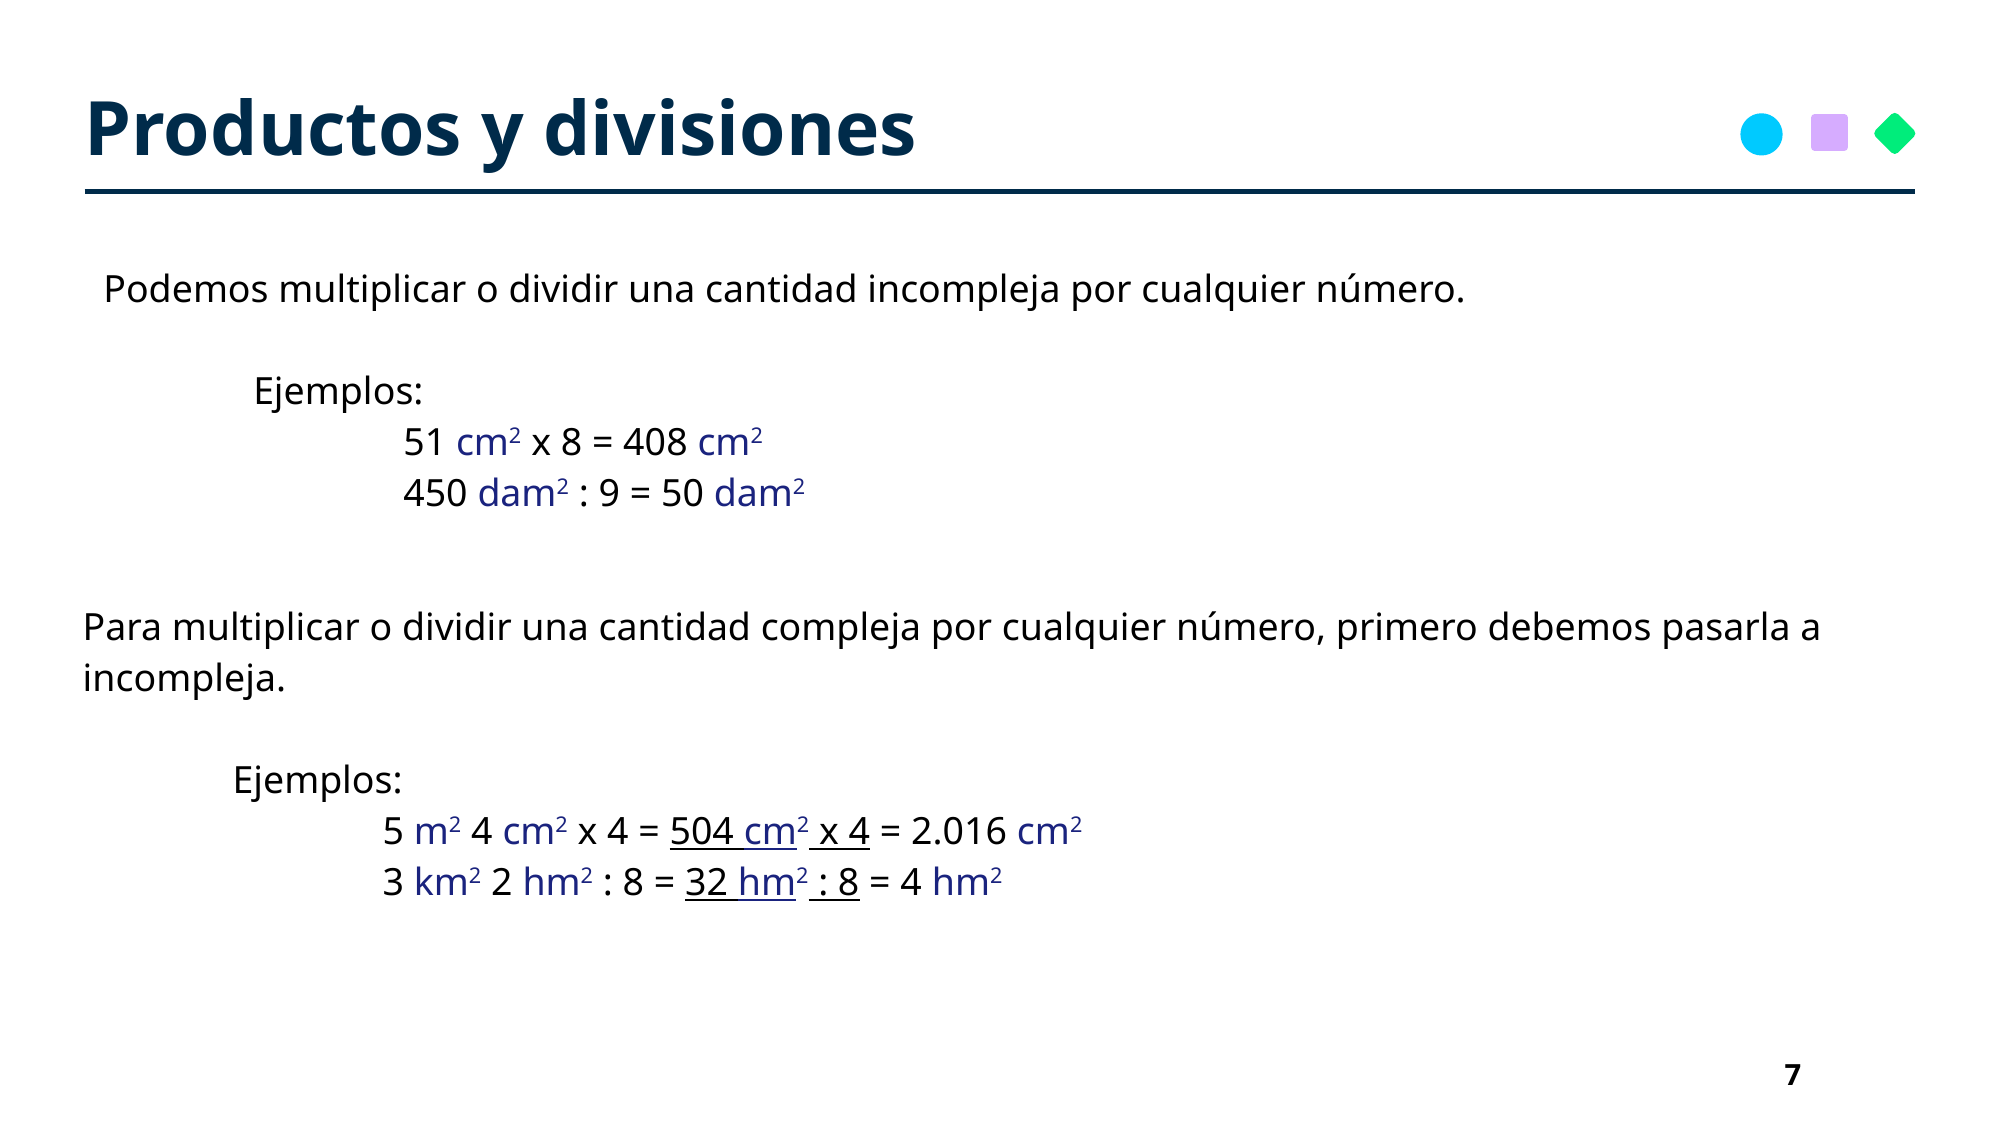

# Productos y divisiones
Podemos multiplicar o dividir una cantidad incompleja por cualquier número.
	Ejemplos:
		51 cm2 x 8 = 408 cm2
		450 dam2 : 9 = 50 dam2
Para multiplicar o dividir una cantidad compleja por cualquier número, primero debemos pasarla a incompleja.
	Ejemplos:
		5 m2 4 cm2 x 4 = 504 cm2 x 4 = 2.016 cm2
		3 km2 2 hm2 : 8 = 32 hm2 : 8 = 4 hm2